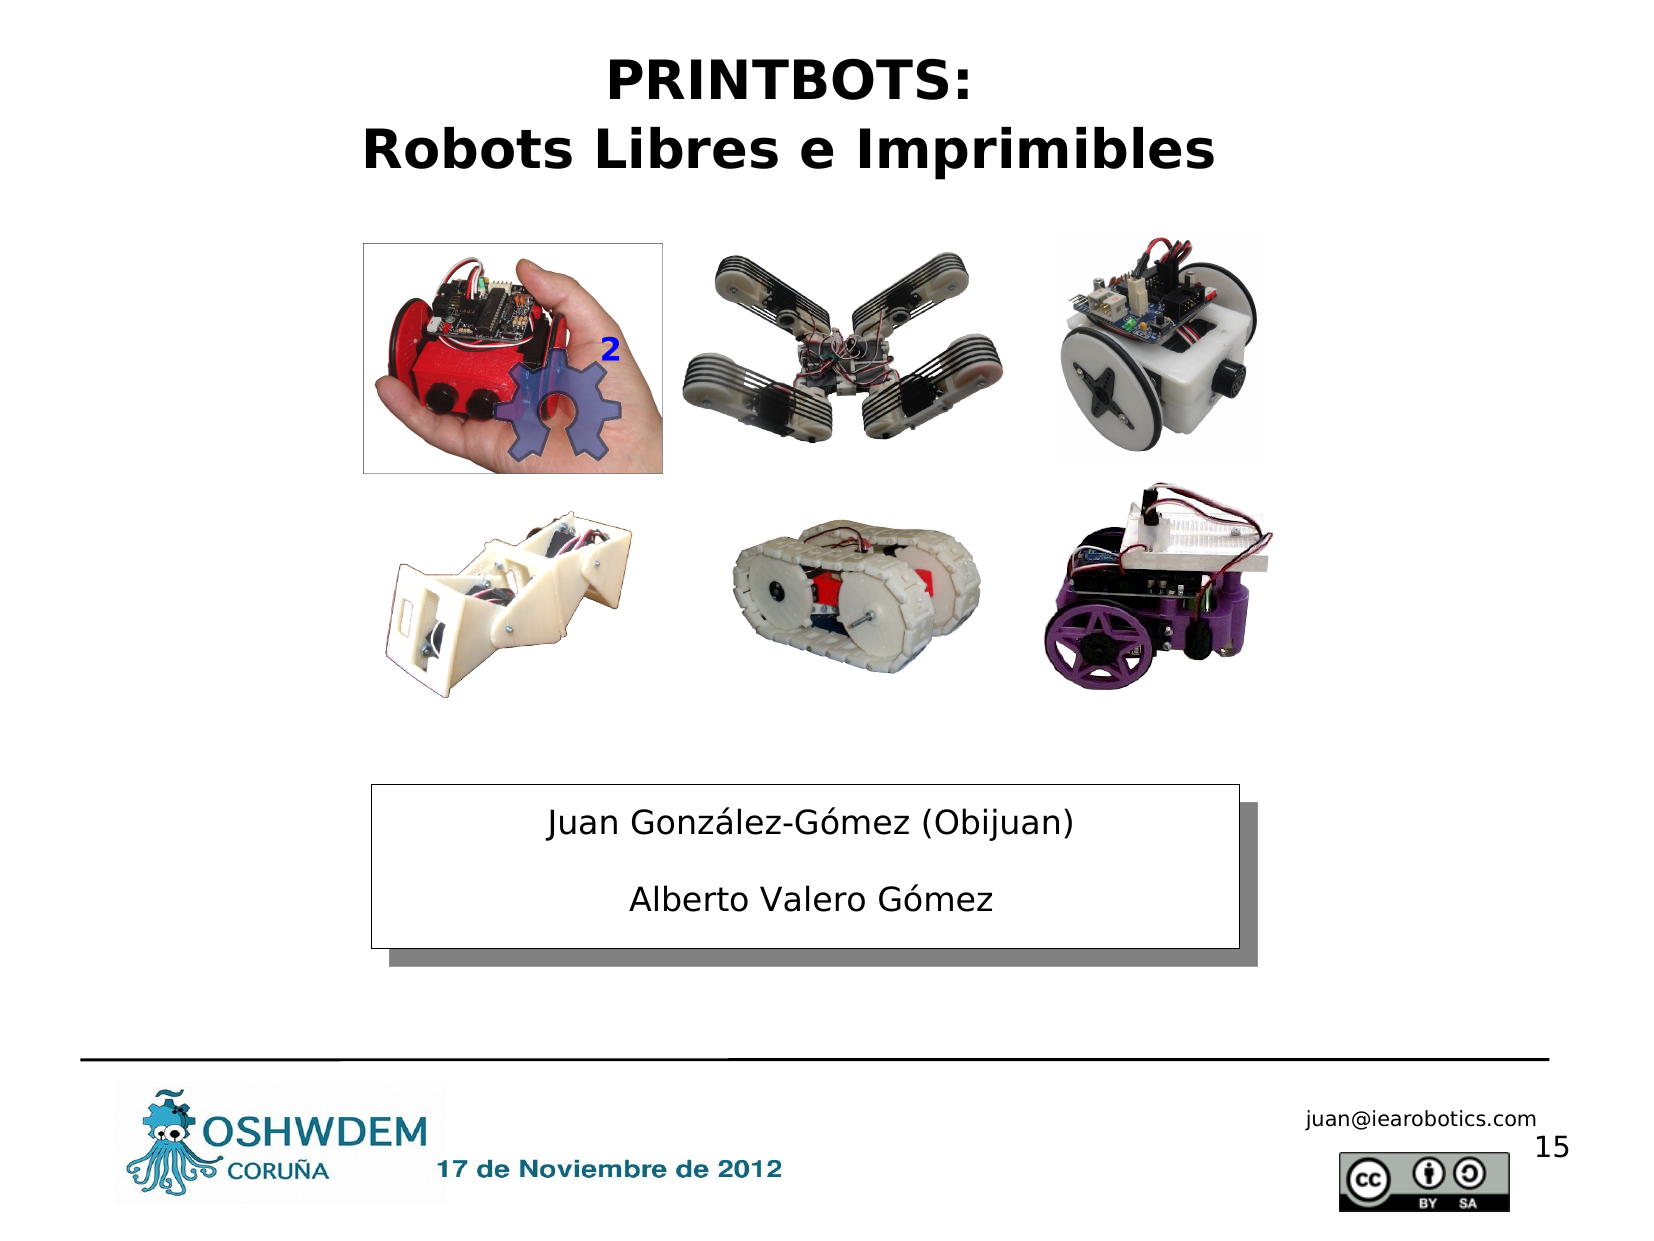

PRINTBOTS:
Robots Libres e Imprimibles
Juan González-Gómez (Obijuan)
Alberto Valero Gómez
juan@iearobotics.com
15